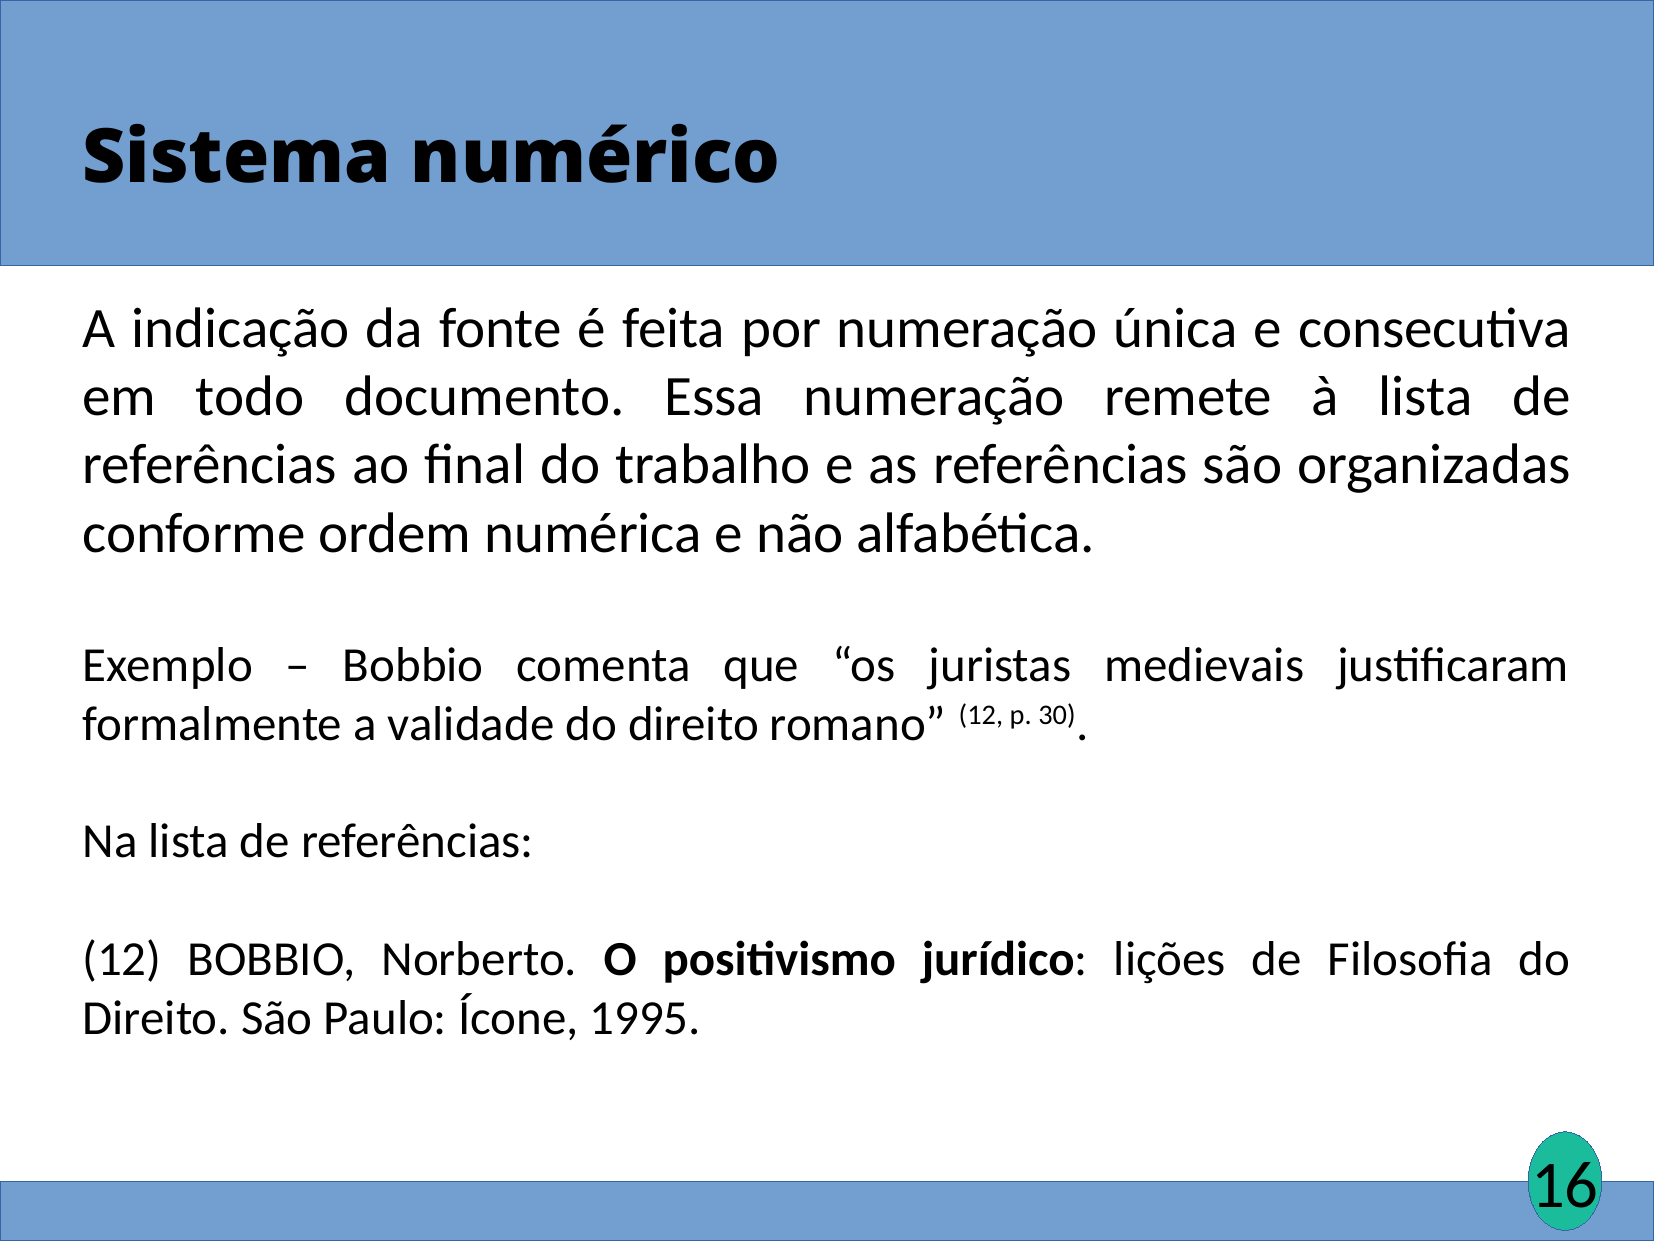

# Sistema numérico
A indicação da fonte é feita por numeração única e consecutiva em todo documento. Essa numeração remete à lista de referências ao final do trabalho e as referências são organizadas conforme ordem numérica e não alfabética.
Exemplo – Bobbio comenta que “os juristas medievais justificaram formalmente a validade do direito romano” (12, p. 30).
Na lista de referências:
(12) BOBBIO, Norberto. O positivismo jurídico: lições de Filosofia do Direito. São Paulo: Ícone, 1995.